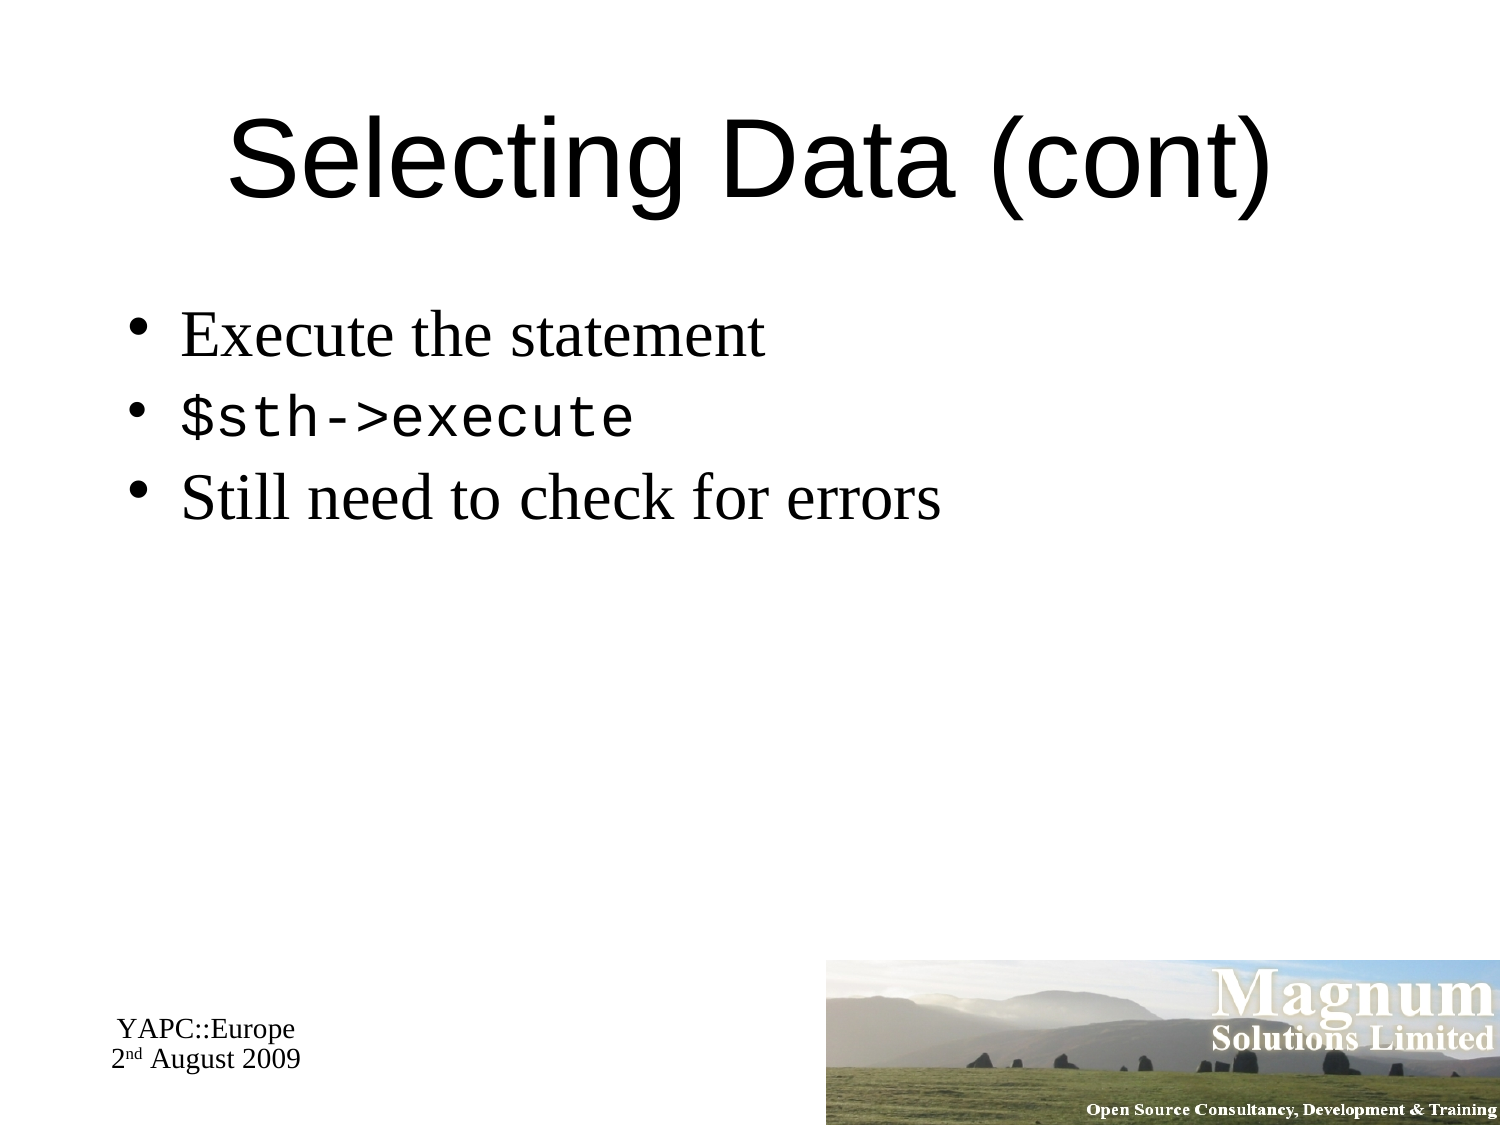

# Selecting Data (cont)
Execute the statement
$sth->execute
Still need to check for errors
128